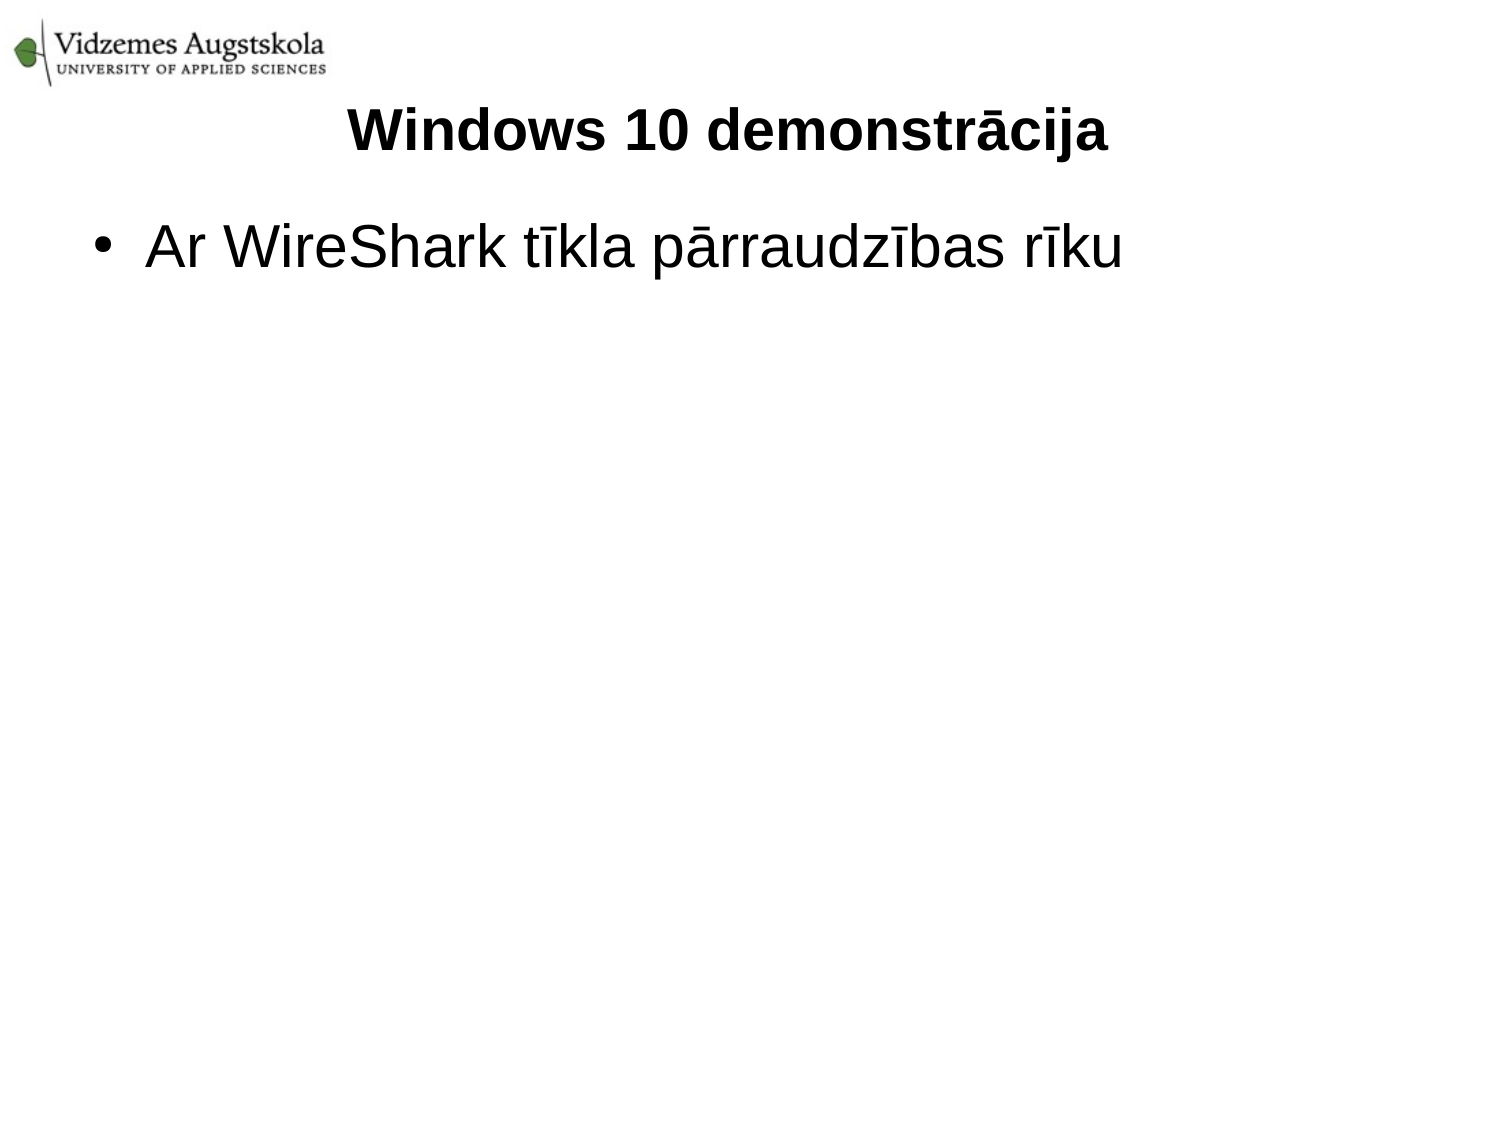

# Windows 10 demonstrācija
Ar WireShark tīkla pārraudzības rīku